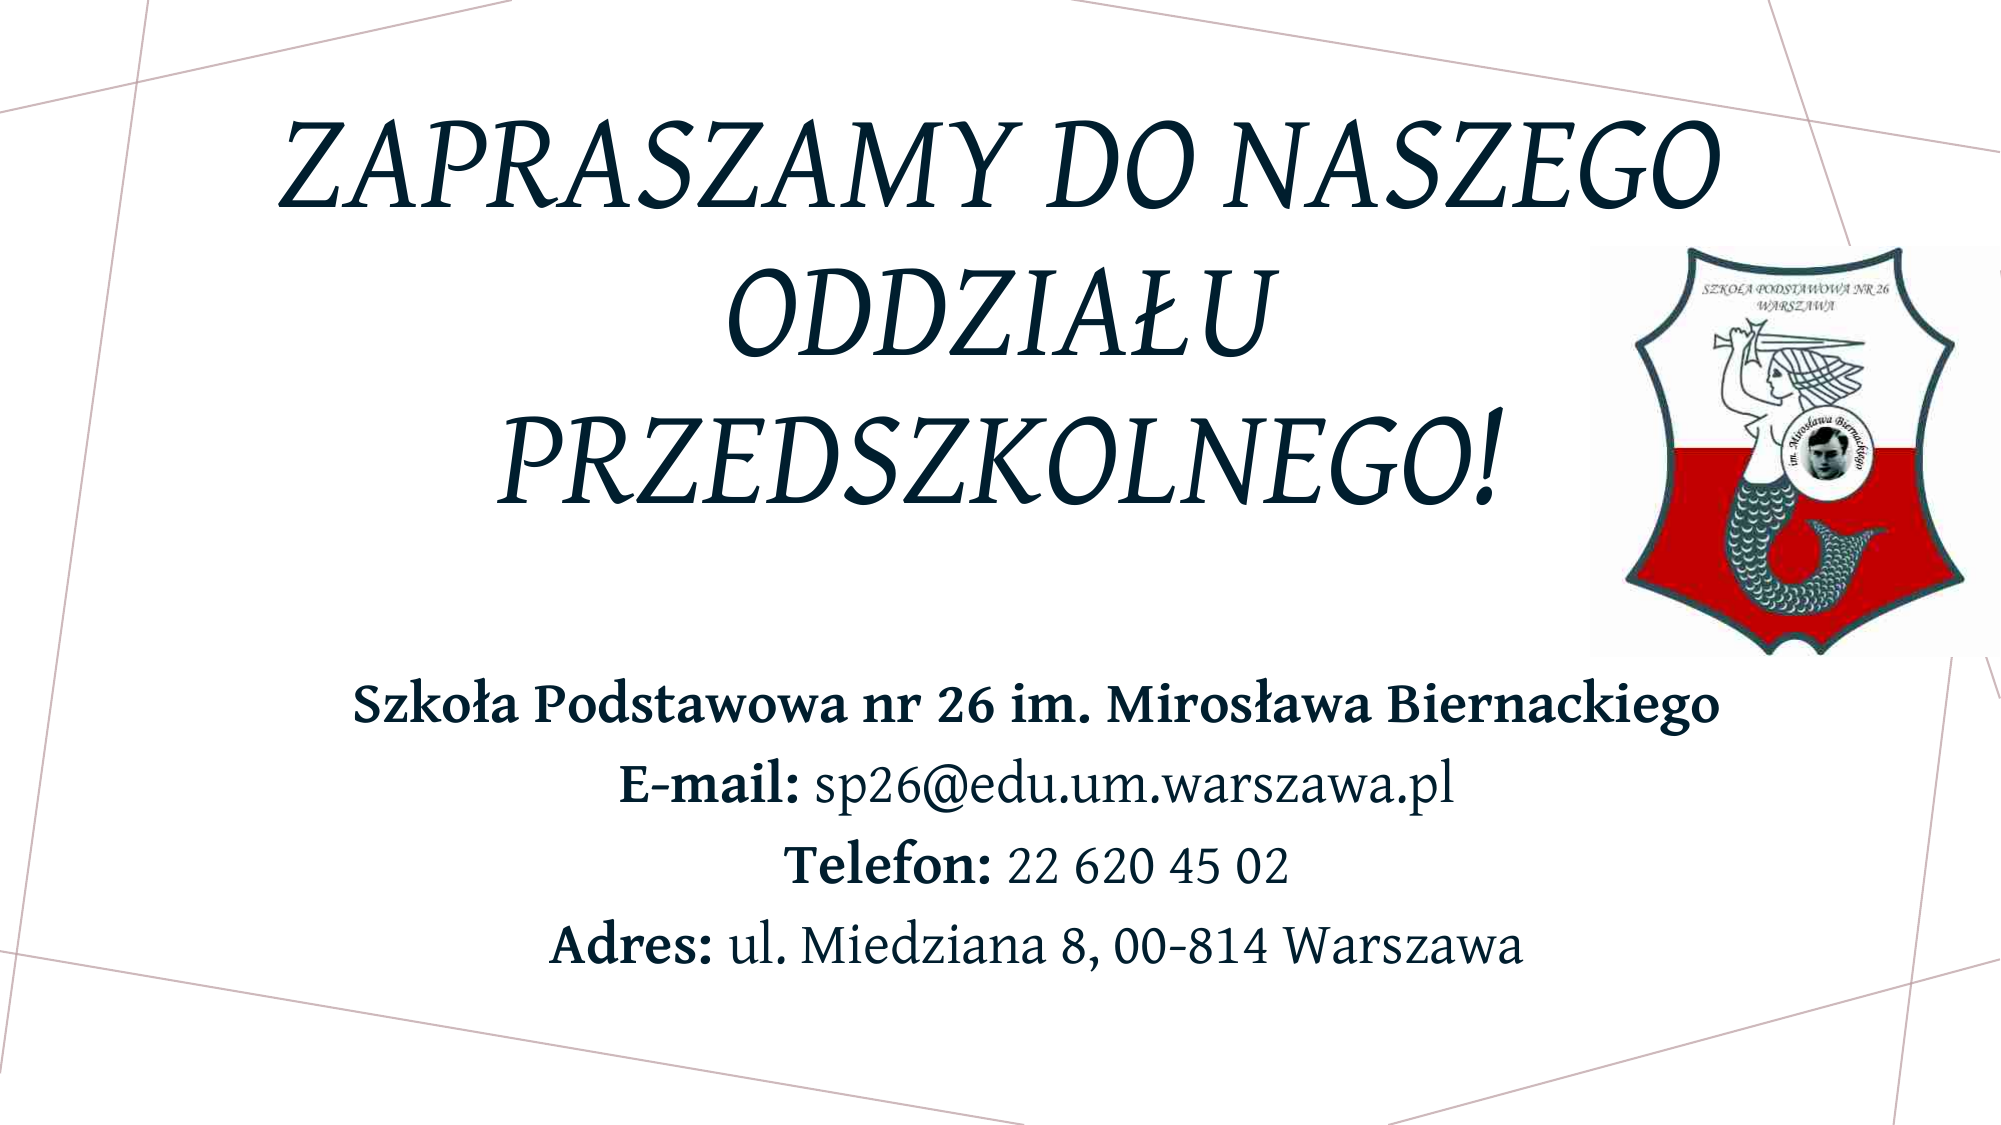

Zapraszamy do naszego oddziału przedszkolnego!
Szkoła Podstawowa nr 26 im. Mirosława Biernackiego
E-mail: sp26@edu.um.warszawa.pl
Telefon: 22 620 45 02
Adres: ul. Miedziana 8, 00-814 Warszawa